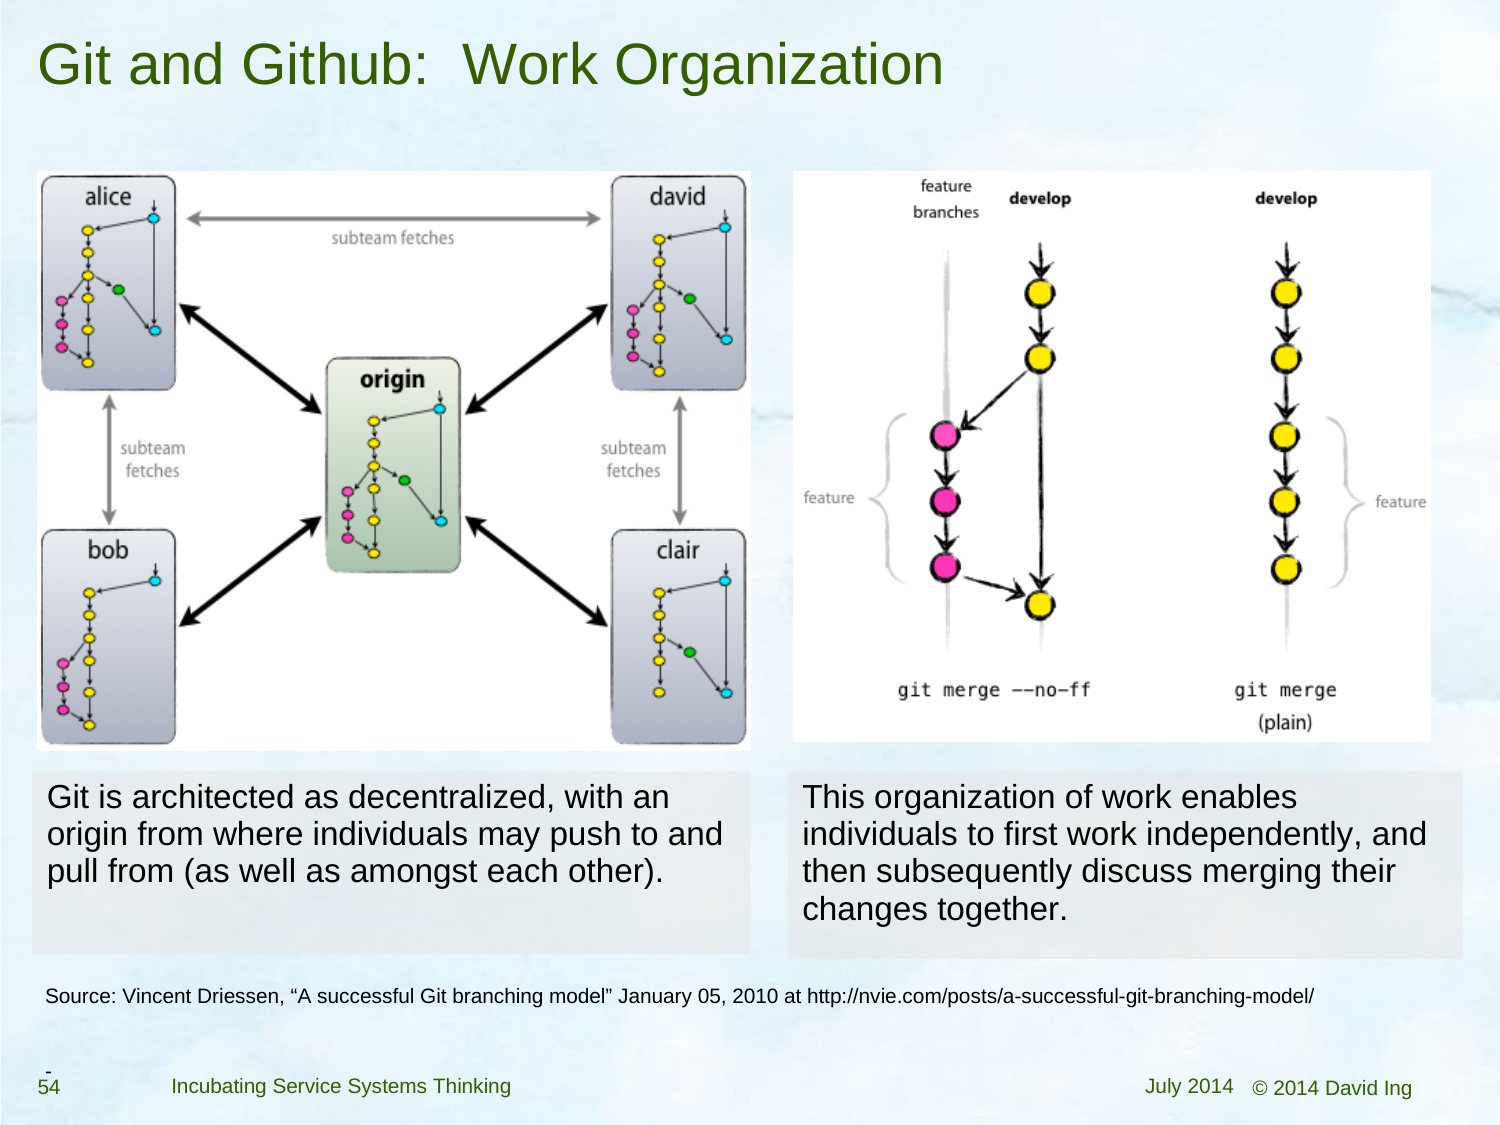

# Git and Github: Work Organization
Git is architected as decentralized, with an origin from where individuals may push to and pull from (as well as amongst each other).
This organization of work enables individuals to first work independently, and then subsequently discuss merging their changes together.
Source: Vincent Driessen, “A successful Git branching model” January 05, 2010 at http://nvie.com/posts/a-successful-git-branching-model/
-
Incubating Service Systems Thinking
July 2014
54